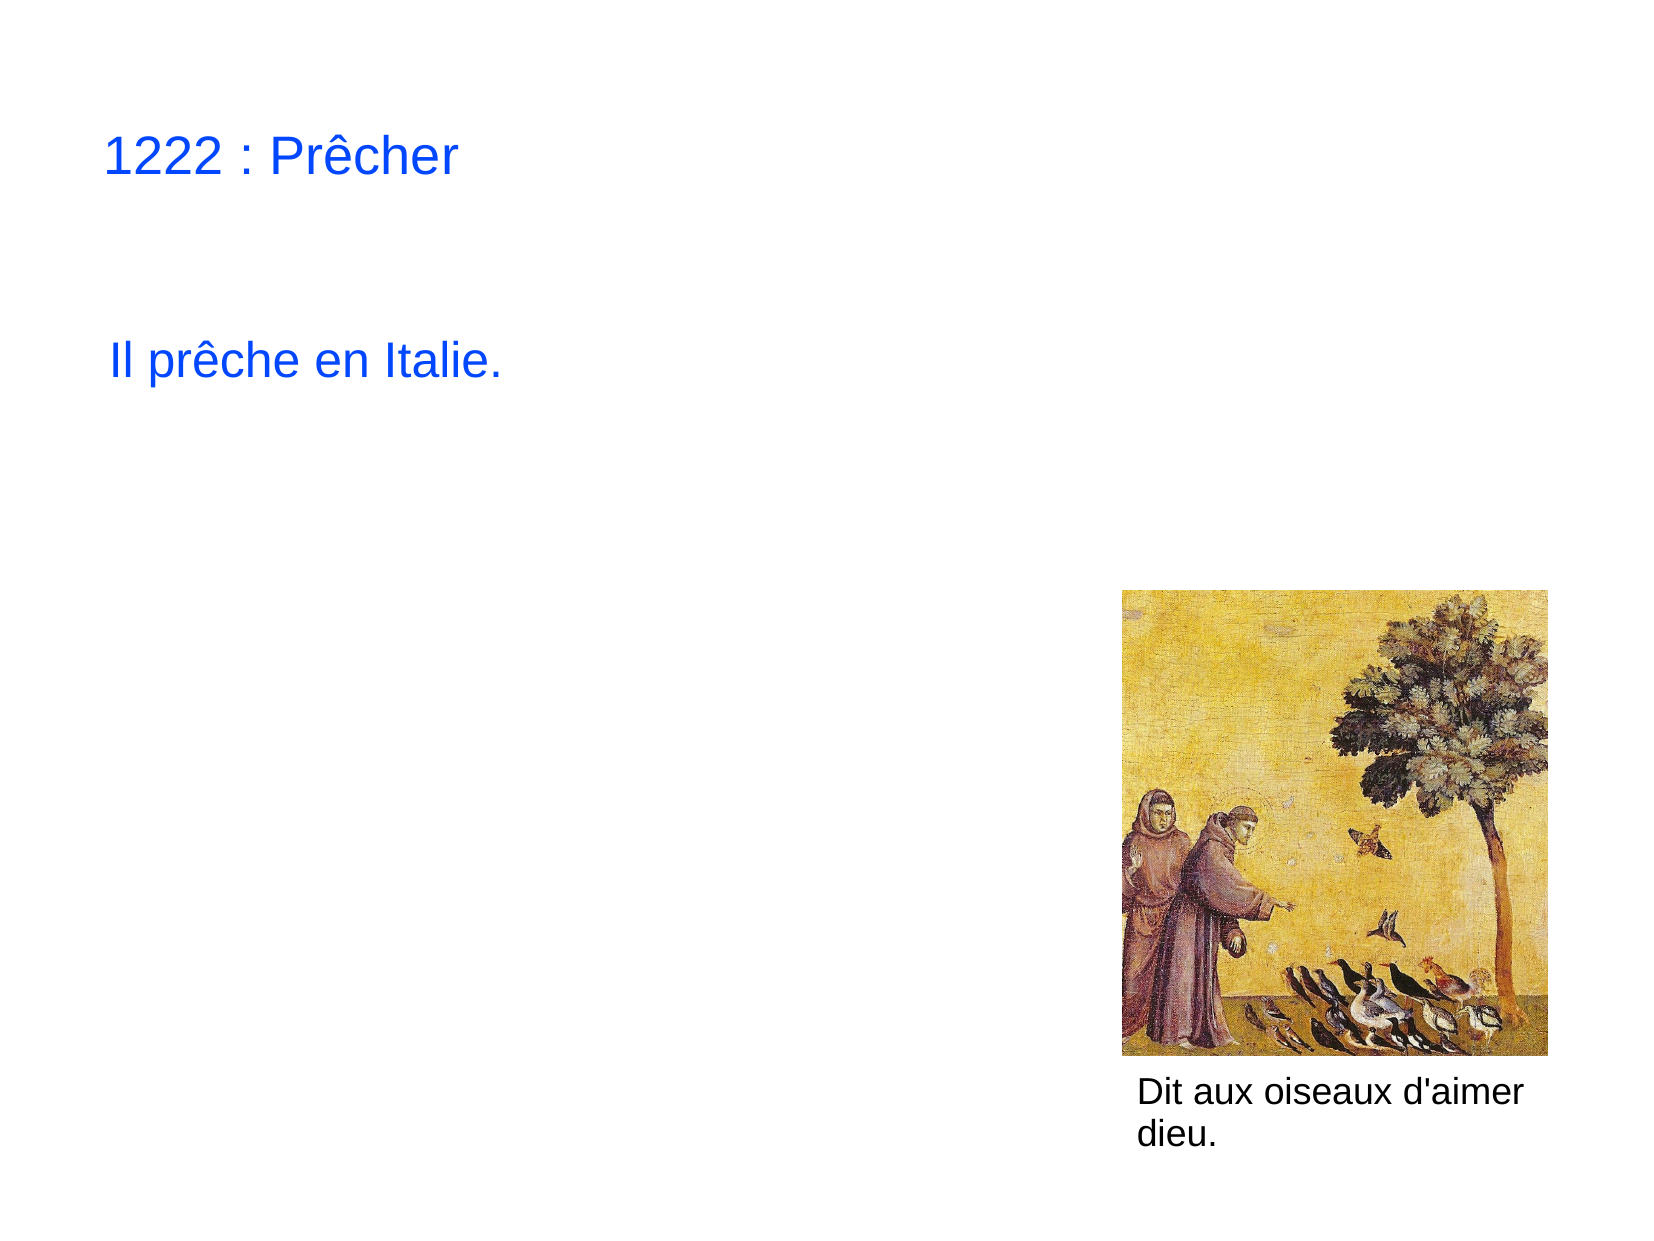

1222 : Prêcher
Il prêche en Italie.
Dit aux oiseaux d'aimer dieu.